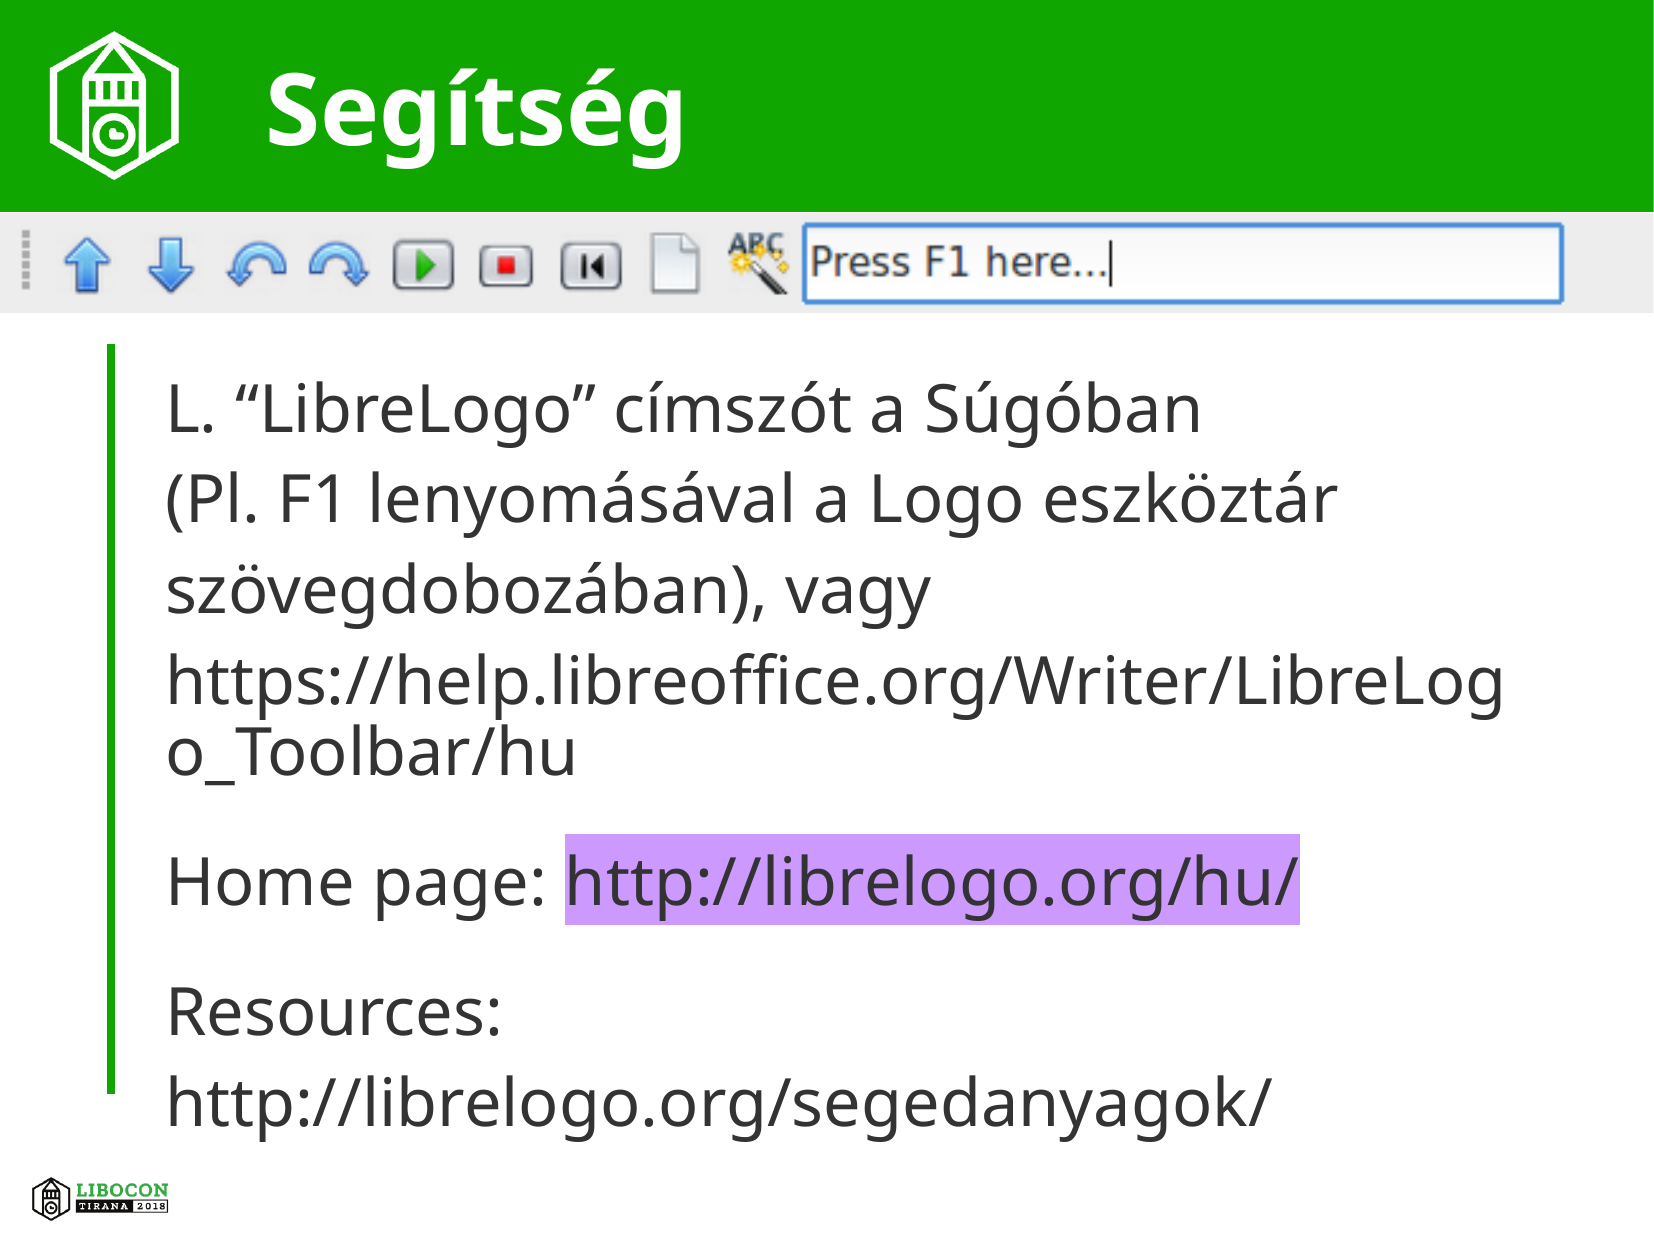

# Segítség
L. “LibreLogo” címszót a Súgóban
(Pl. F1 lenyomásával a Logo eszköztár szövegdobozában), vagy
https://help.libreoffice.org/Writer/LibreLogo_Toolbar/hu
Home page: http://librelogo.org/hu/
Resources: http://librelogo.org/segedanyagok/